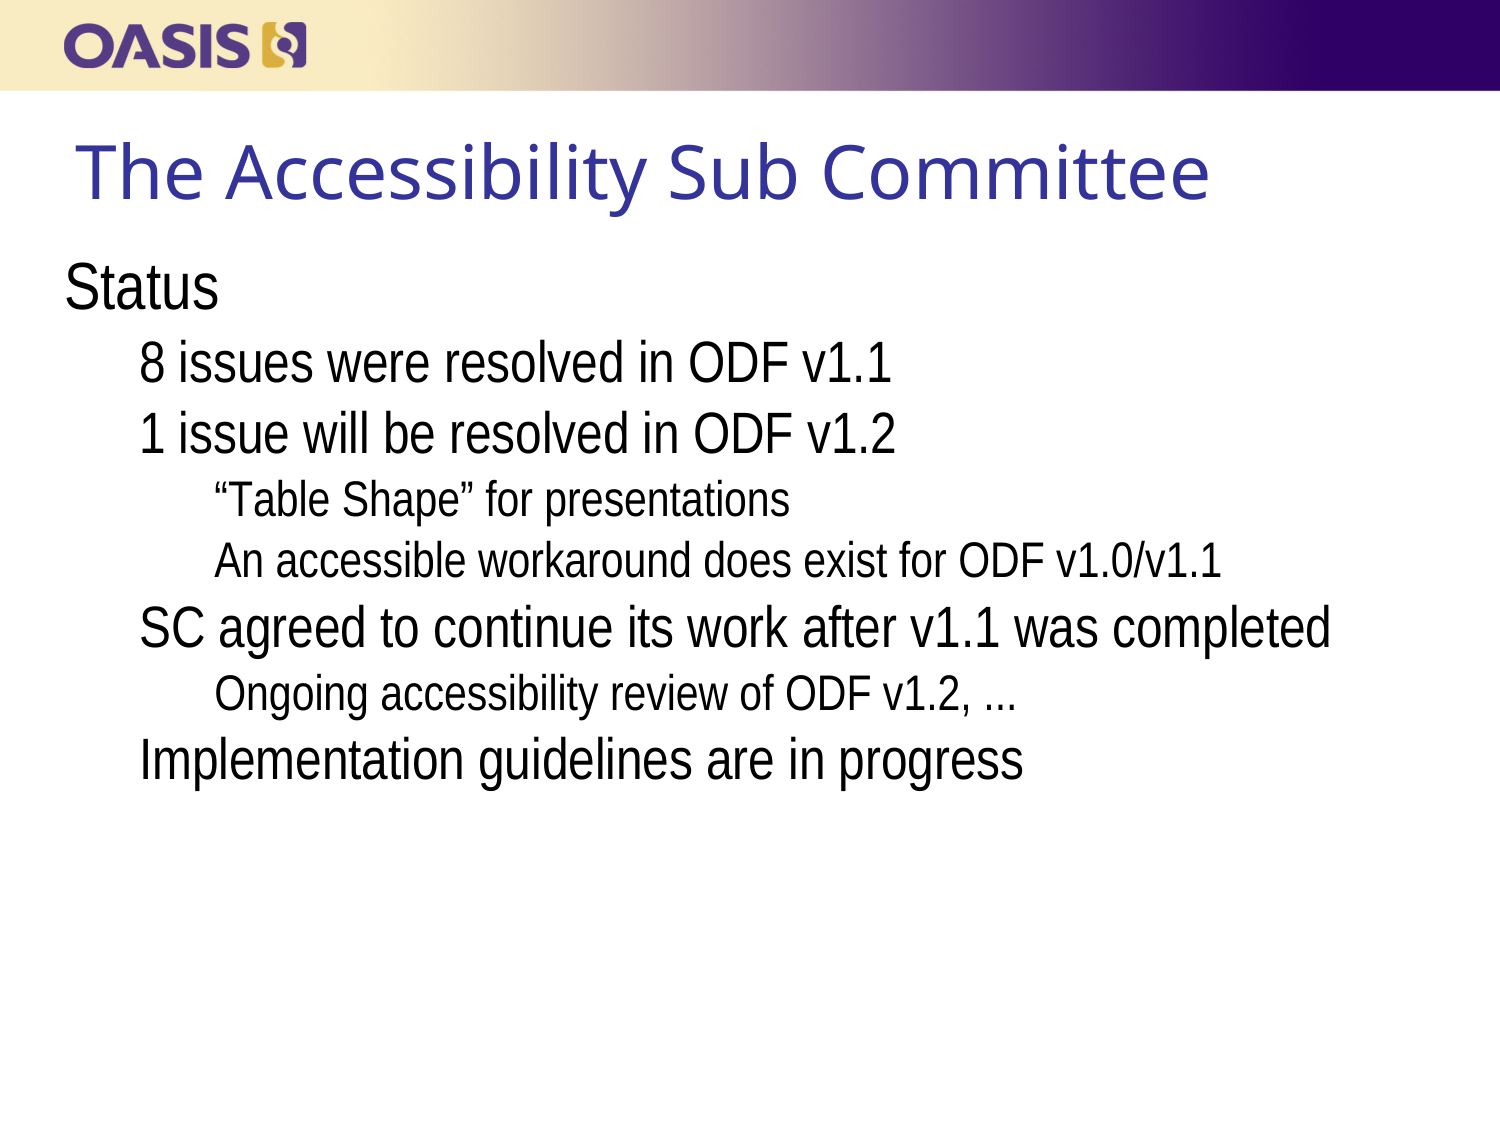

# The Accessibility Sub Committee
Status
8 issues were resolved in ODF v1.1
1 issue will be resolved in ODF v1.2
“Table Shape” for presentations
An accessible workaround does exist for ODF v1.0/v1.1
SC agreed to continue its work after v1.1 was completed
Ongoing accessibility review of ODF v1.2, ...
Implementation guidelines are in progress